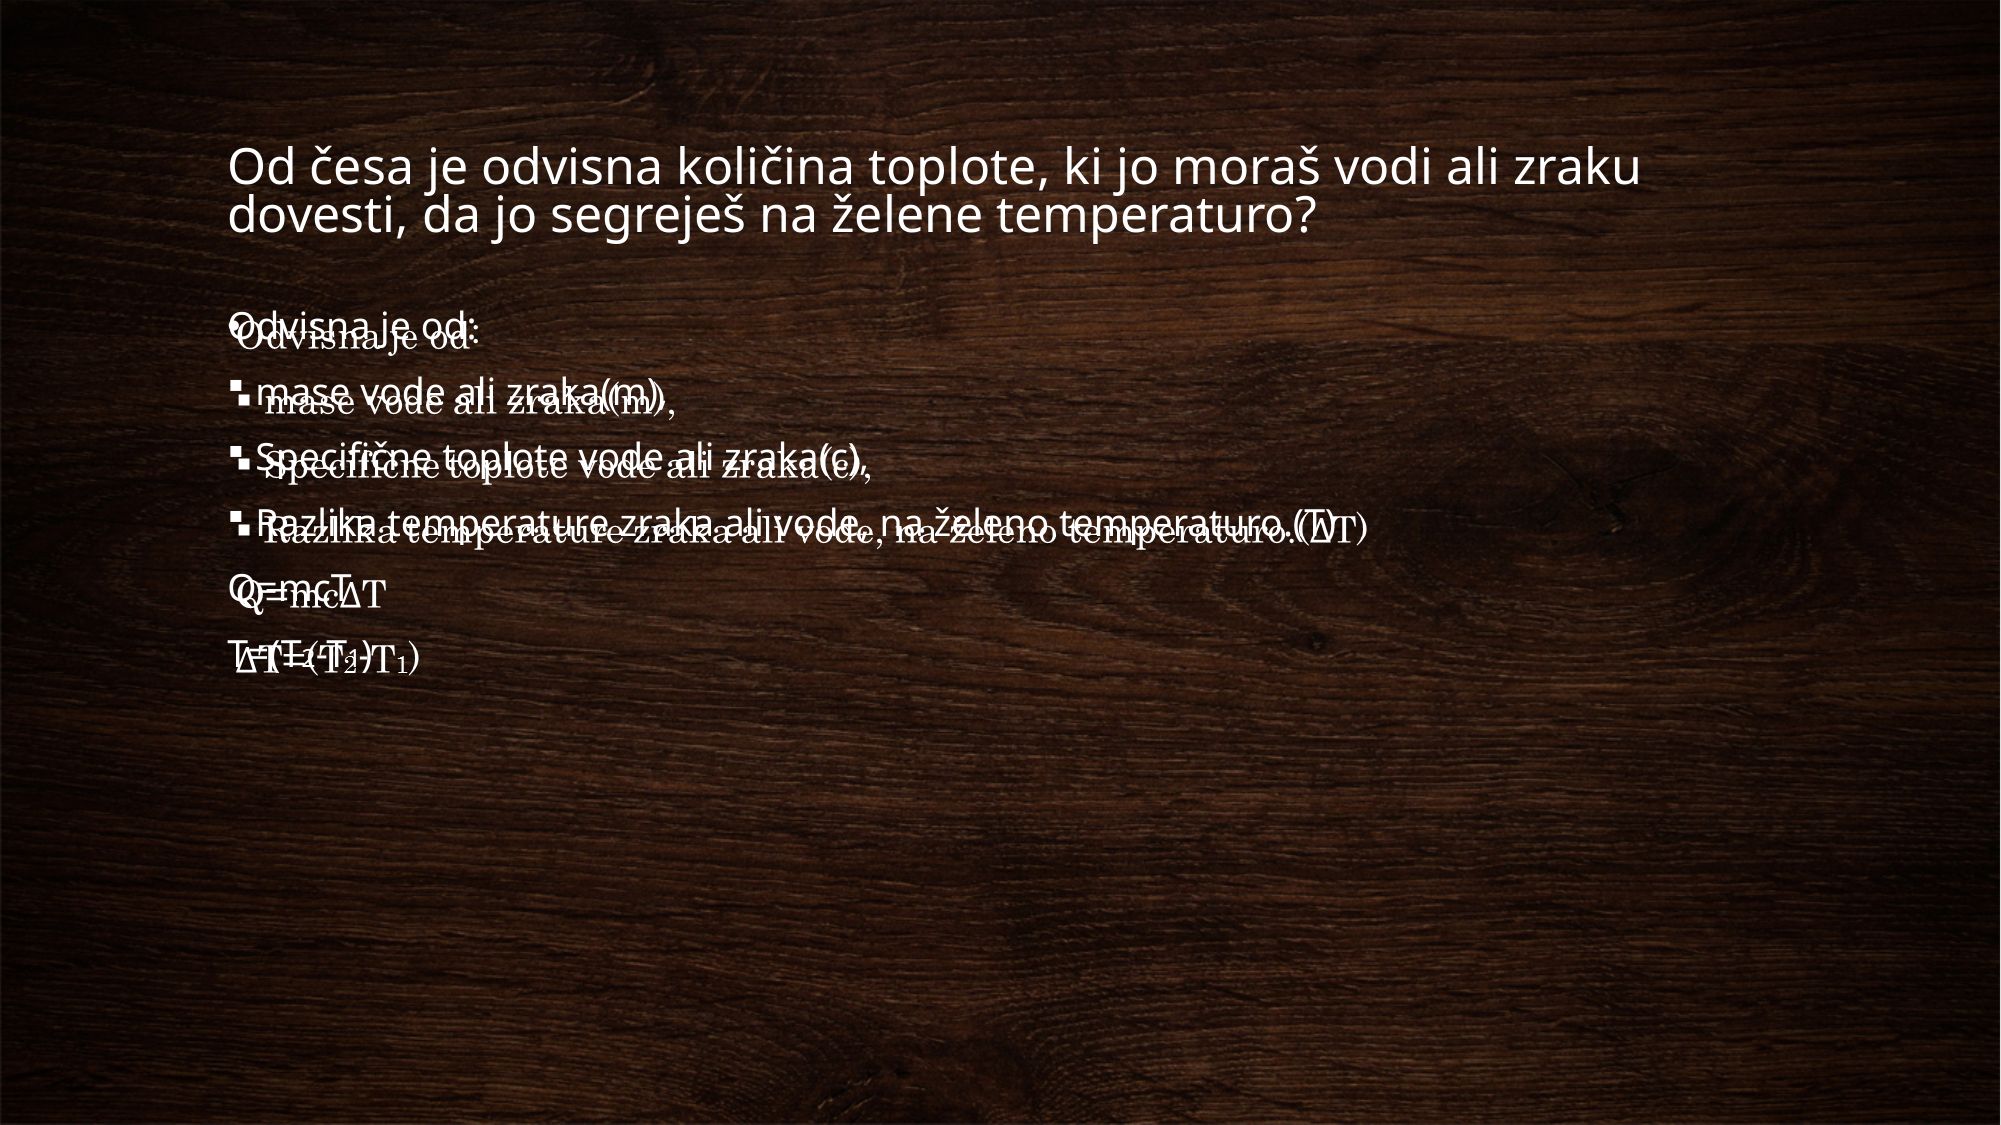

# Od česa je odvisna količina toplote, ki jo moraš vodi ali zraku dovesti, da jo segreješ na želene temperaturo?
Odvisna je od:
mase vode ali zraka(m),
Specifične toplote vode ali zraka(c),
Razlika temperature zraka ali vode, na želeno temperaturo.(T)
Q=mcT
T=(T2-T1)